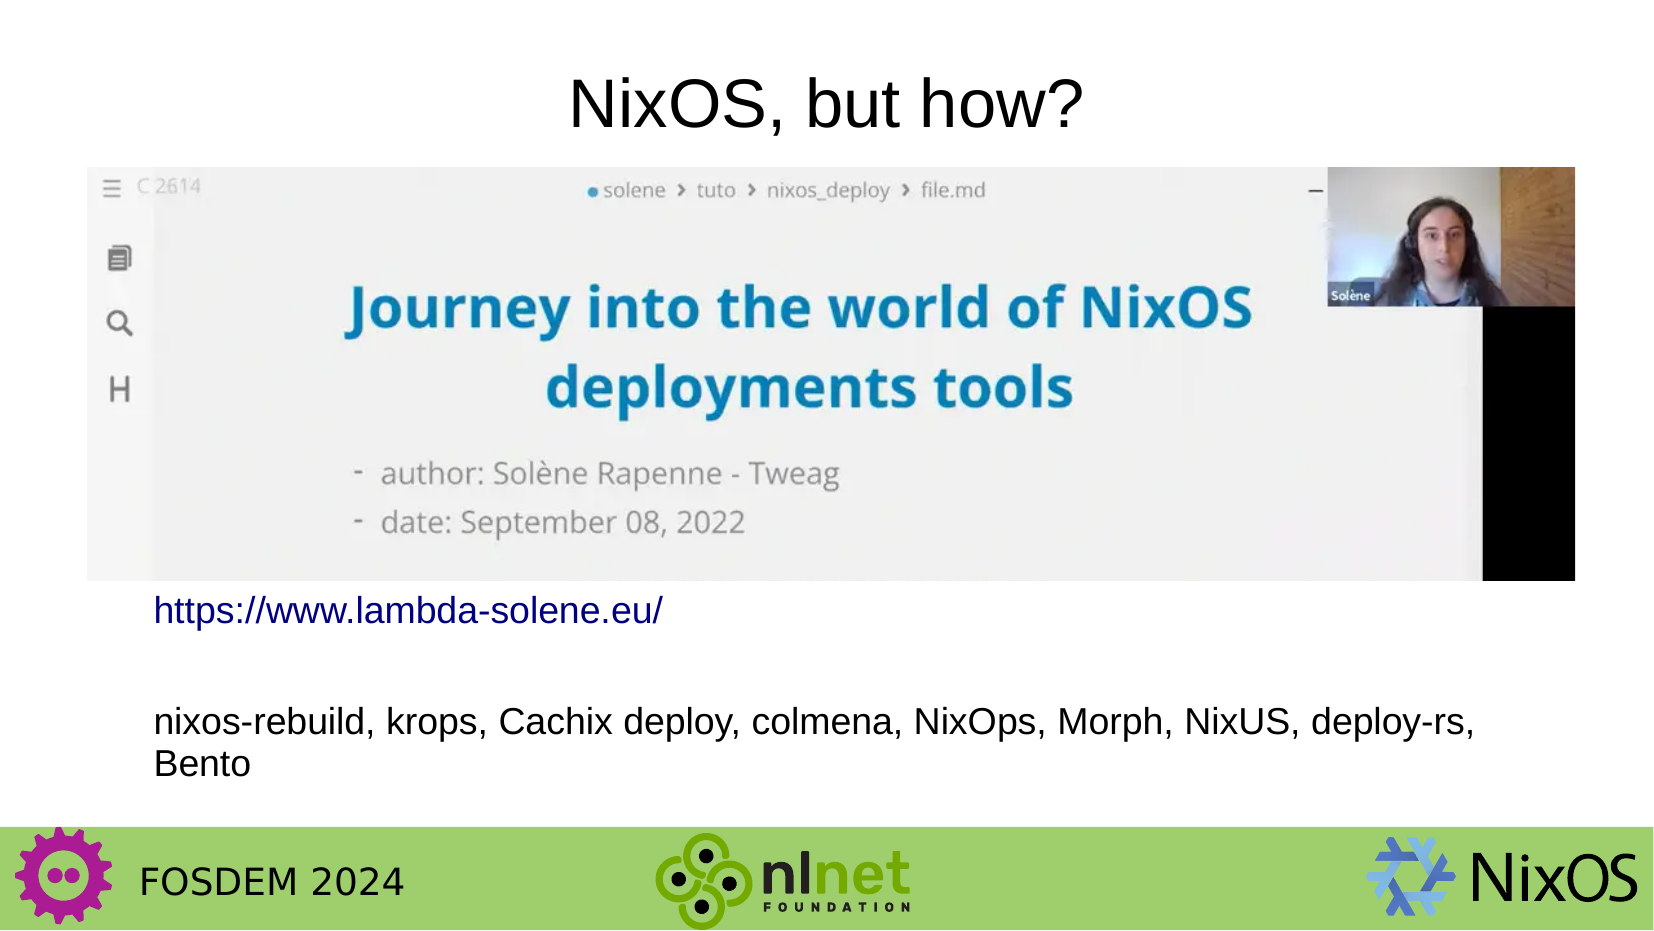

NixOS, but how?
# https://www.lambda-solene.eu/
nixos-rebuild, krops, Cachix deploy, colmena, NixOps, Morph, NixUS, deploy-rs, Bento